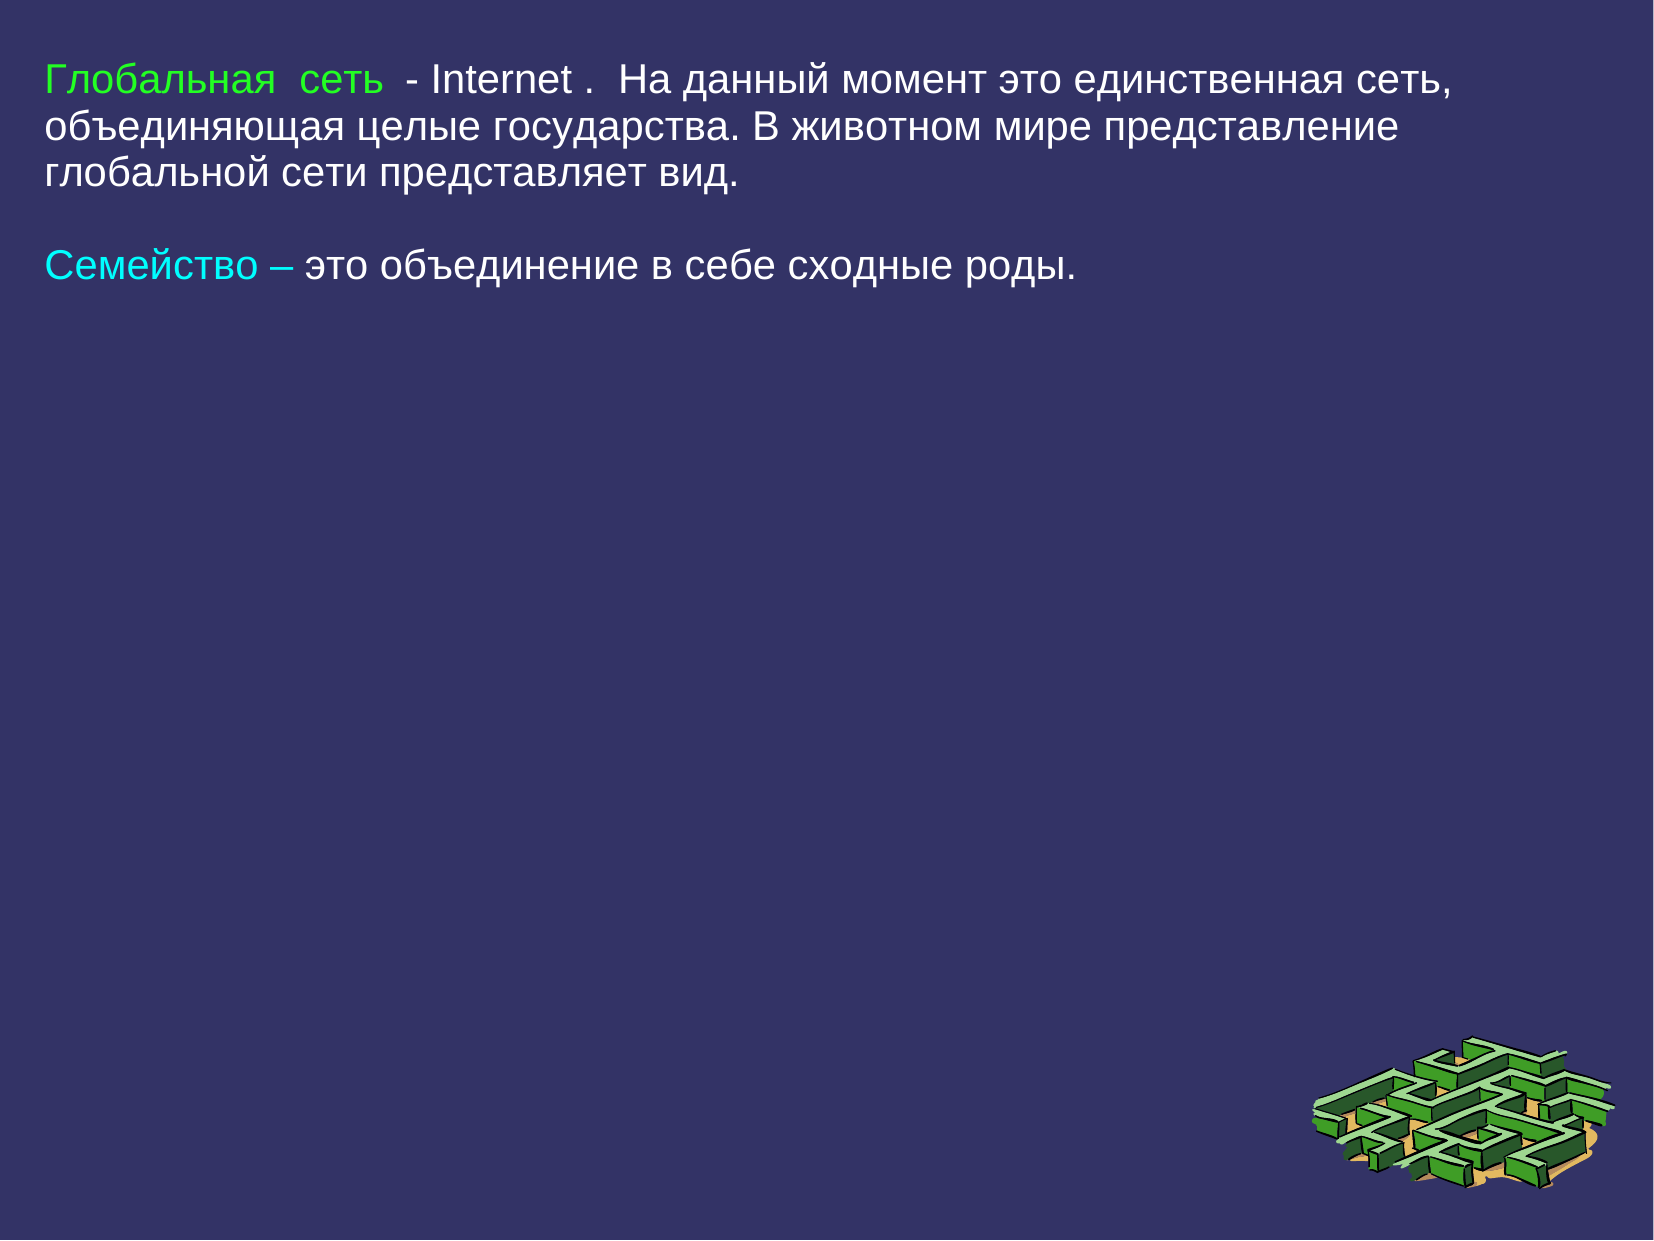

Глобальная сеть - Internet . На данный момент это единственная сеть, объединяющая целые государства. В животном мире представление глобальной сети представляет вид.
Семейство – это объединение в себе сходные роды.